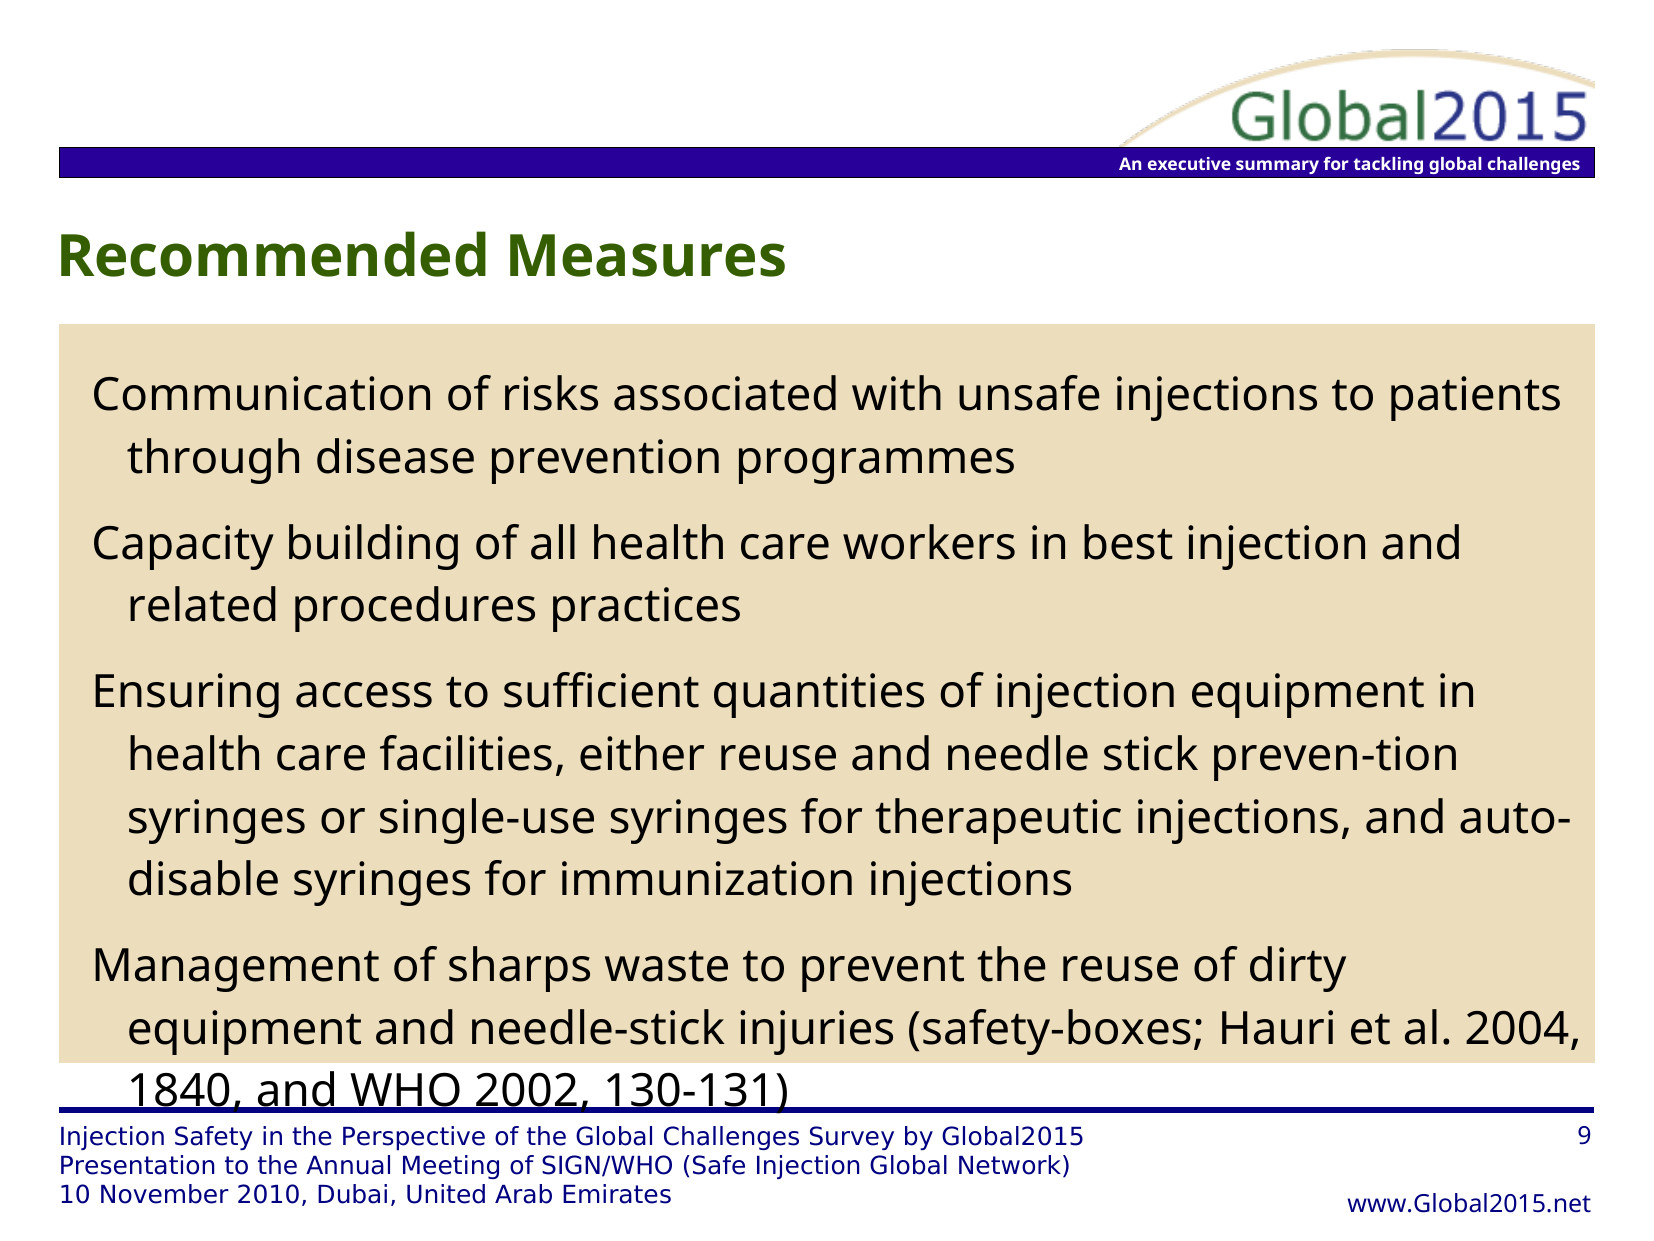

Recommended Measures
Communication of risks associated with unsafe injections to patients through disease prevention programmes
Capacity building of all health care workers in best injection and related procedures practices
Ensuring access to sufficient quantities of injection equipment in health care facilities, either reuse and needle stick preven-tion syringes or single-use syringes for therapeutic injections, and auto-disable syringes for immunization injections
Management of sharps waste to prevent the reuse of dirty equipment and needle-stick injuries (safety-boxes; Hauri et al. 2004, 1840, and WHO 2002, 130-131)
Injection Safety in the Perspective of the Global Challenges Survey by Global2015